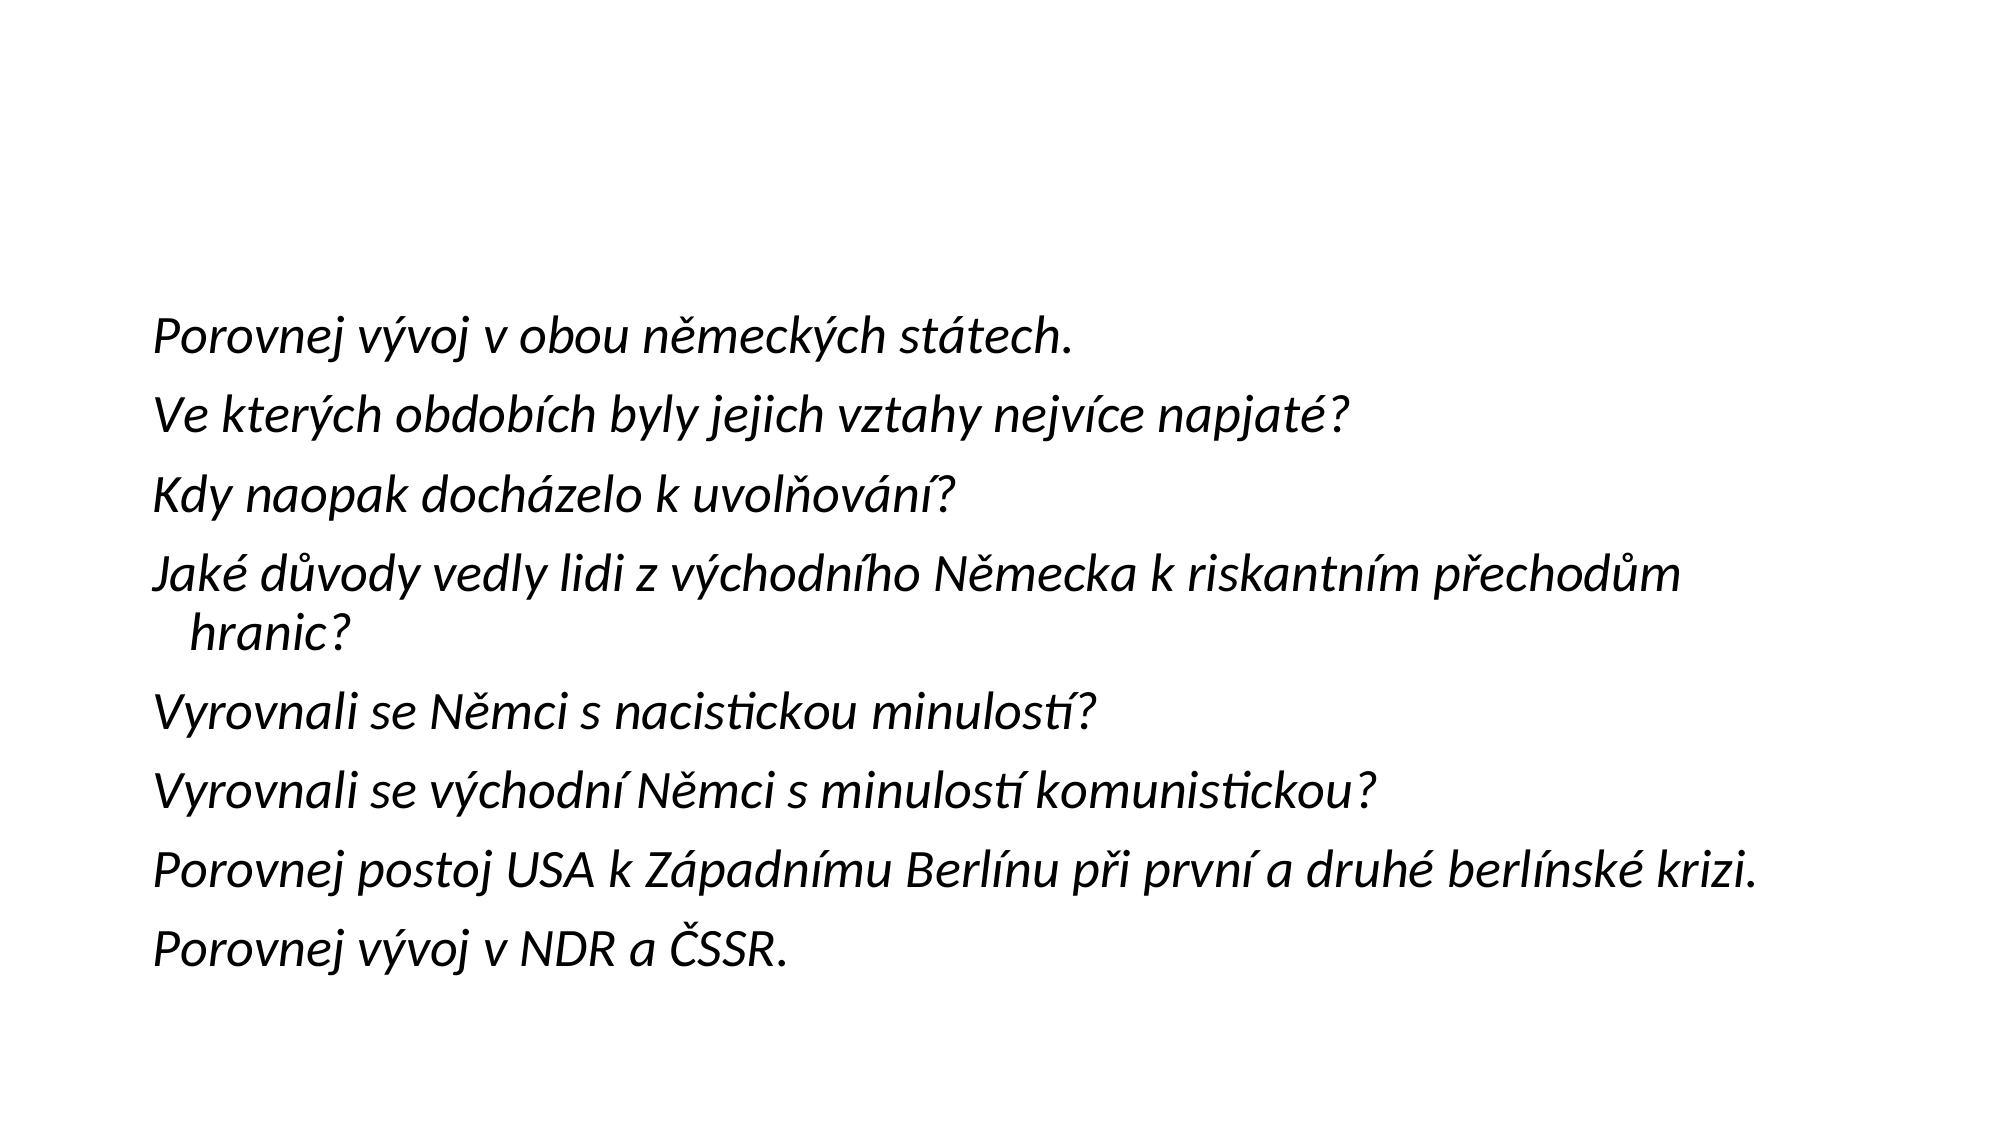

# Porovnej vývoj v obou německých státech.
Ve kterých obdobích byly jejich vztahy nejvíce napjaté?
Kdy naopak docházelo k uvolňování?
Jaké důvody vedly lidi z východního Německa k riskantním přechodům hranic?
Vyrovnali se Němci s nacistickou minulostí?
Vyrovnali se východní Němci s minulostí komunistickou?
Porovnej postoj USA k Západnímu Berlínu při první a druhé berlínské krizi.
Porovnej vývoj v NDR a ČSSR.